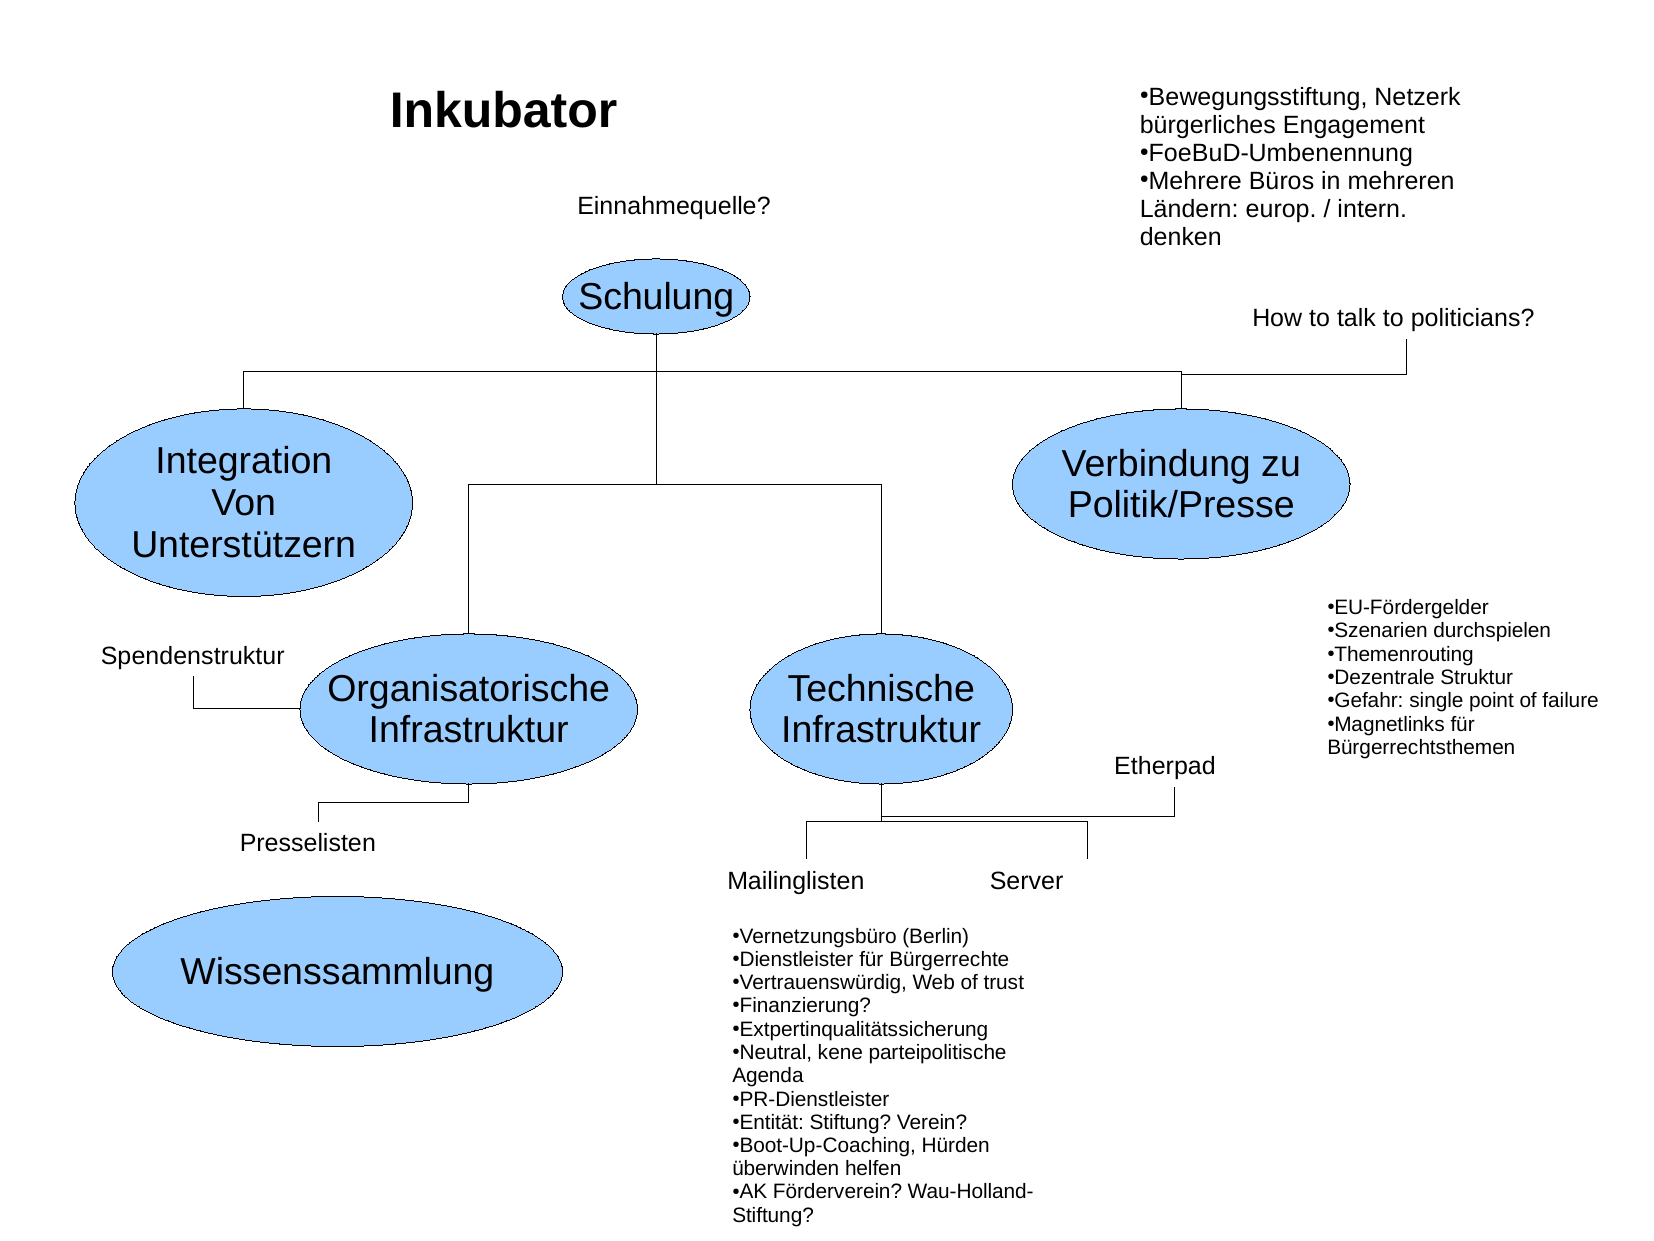

Inkubator
Bewegungsstiftung, Netzerk bürgerliches Engagement
FoeBuD-Umbenennung
Mehrere Büros in mehreren Ländern: europ. / intern. denken
Einnahmequelle?
Schulung
How to talk to politicians?
Integration
Von
Unterstützern
Verbindung zu
Politik/Presse
EU-Fördergelder
Szenarien durchspielen
Themenrouting
Dezentrale Struktur
Gefahr: single point of failure
Magnetlinks für Bürgerrechtsthemen
Spendenstruktur
Organisatorische
Infrastruktur
Technische
Infrastruktur
Etherpad
Presselisten
Mailinglisten
Server
Wissenssammlung
Vernetzungsbüro (Berlin)
Dienstleister für Bürgerrechte
Vertrauenswürdig, Web of trust
Finanzierung?
Extpertinqualitätssicherung
Neutral, kene parteipolitische Agenda
PR-Dienstleister
Entität: Stiftung? Verein?
Boot-Up-Coaching, Hürden überwinden helfen
AK Förderverein? Wau-Holland-Stiftung?